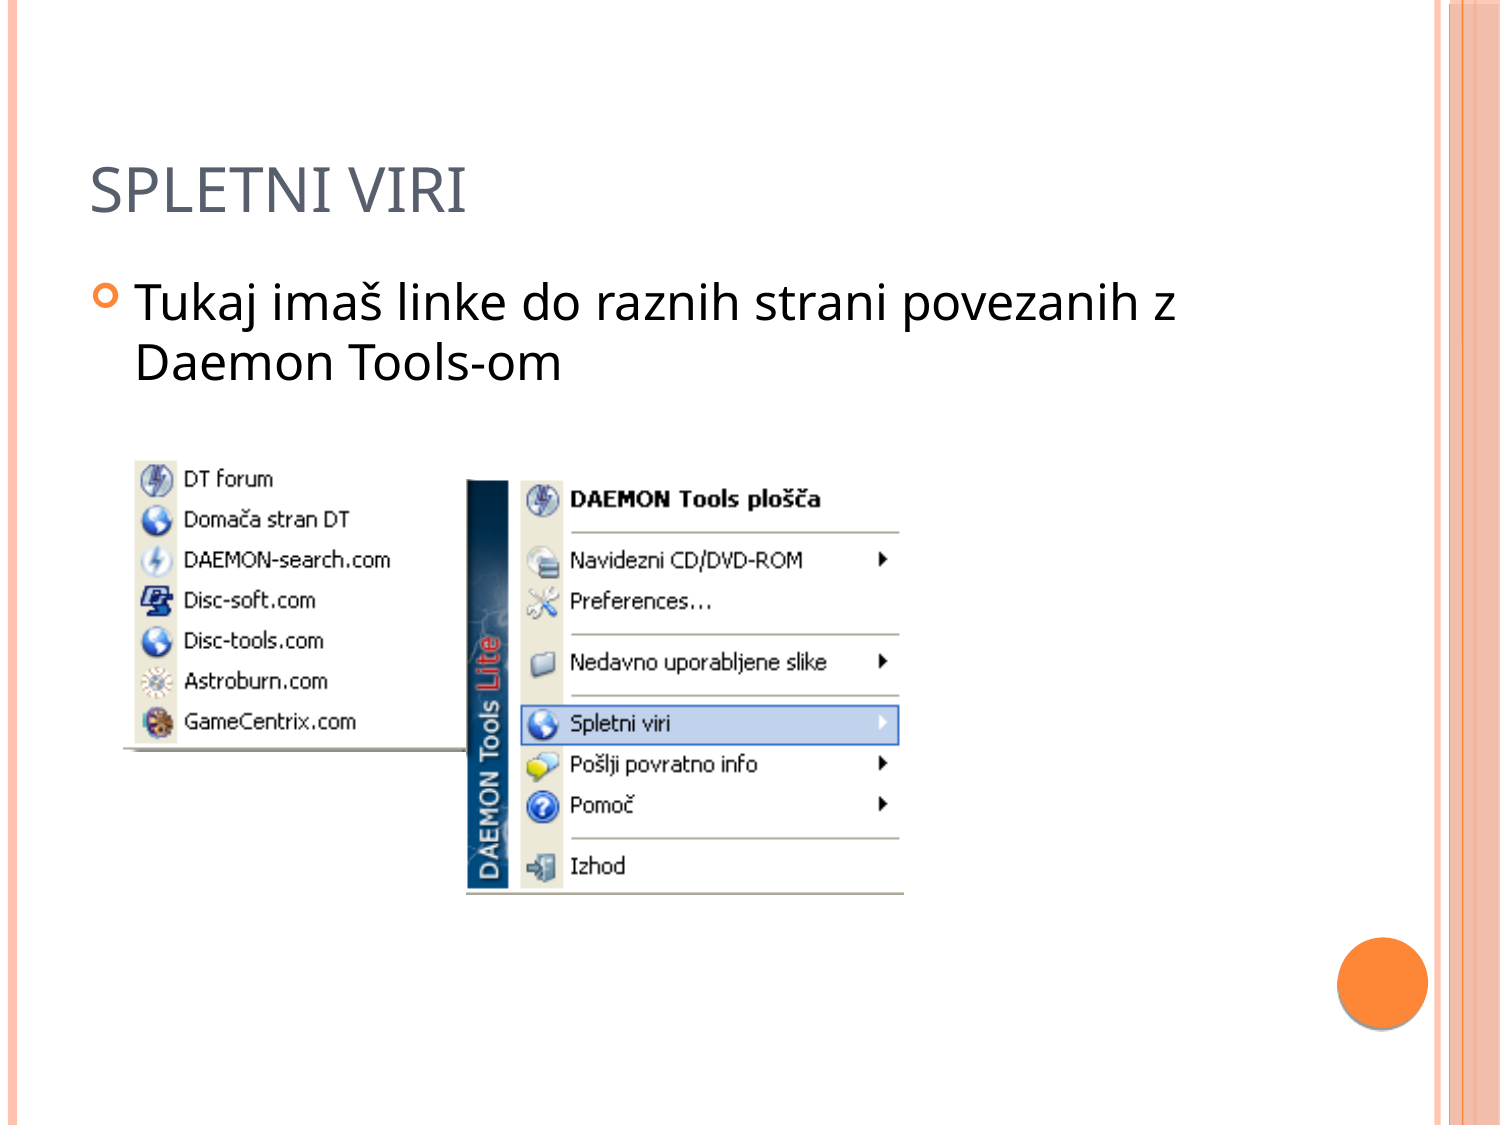

# Spletni viri
Tukaj imaš linke do raznih strani povezanih z Daemon Tools-om